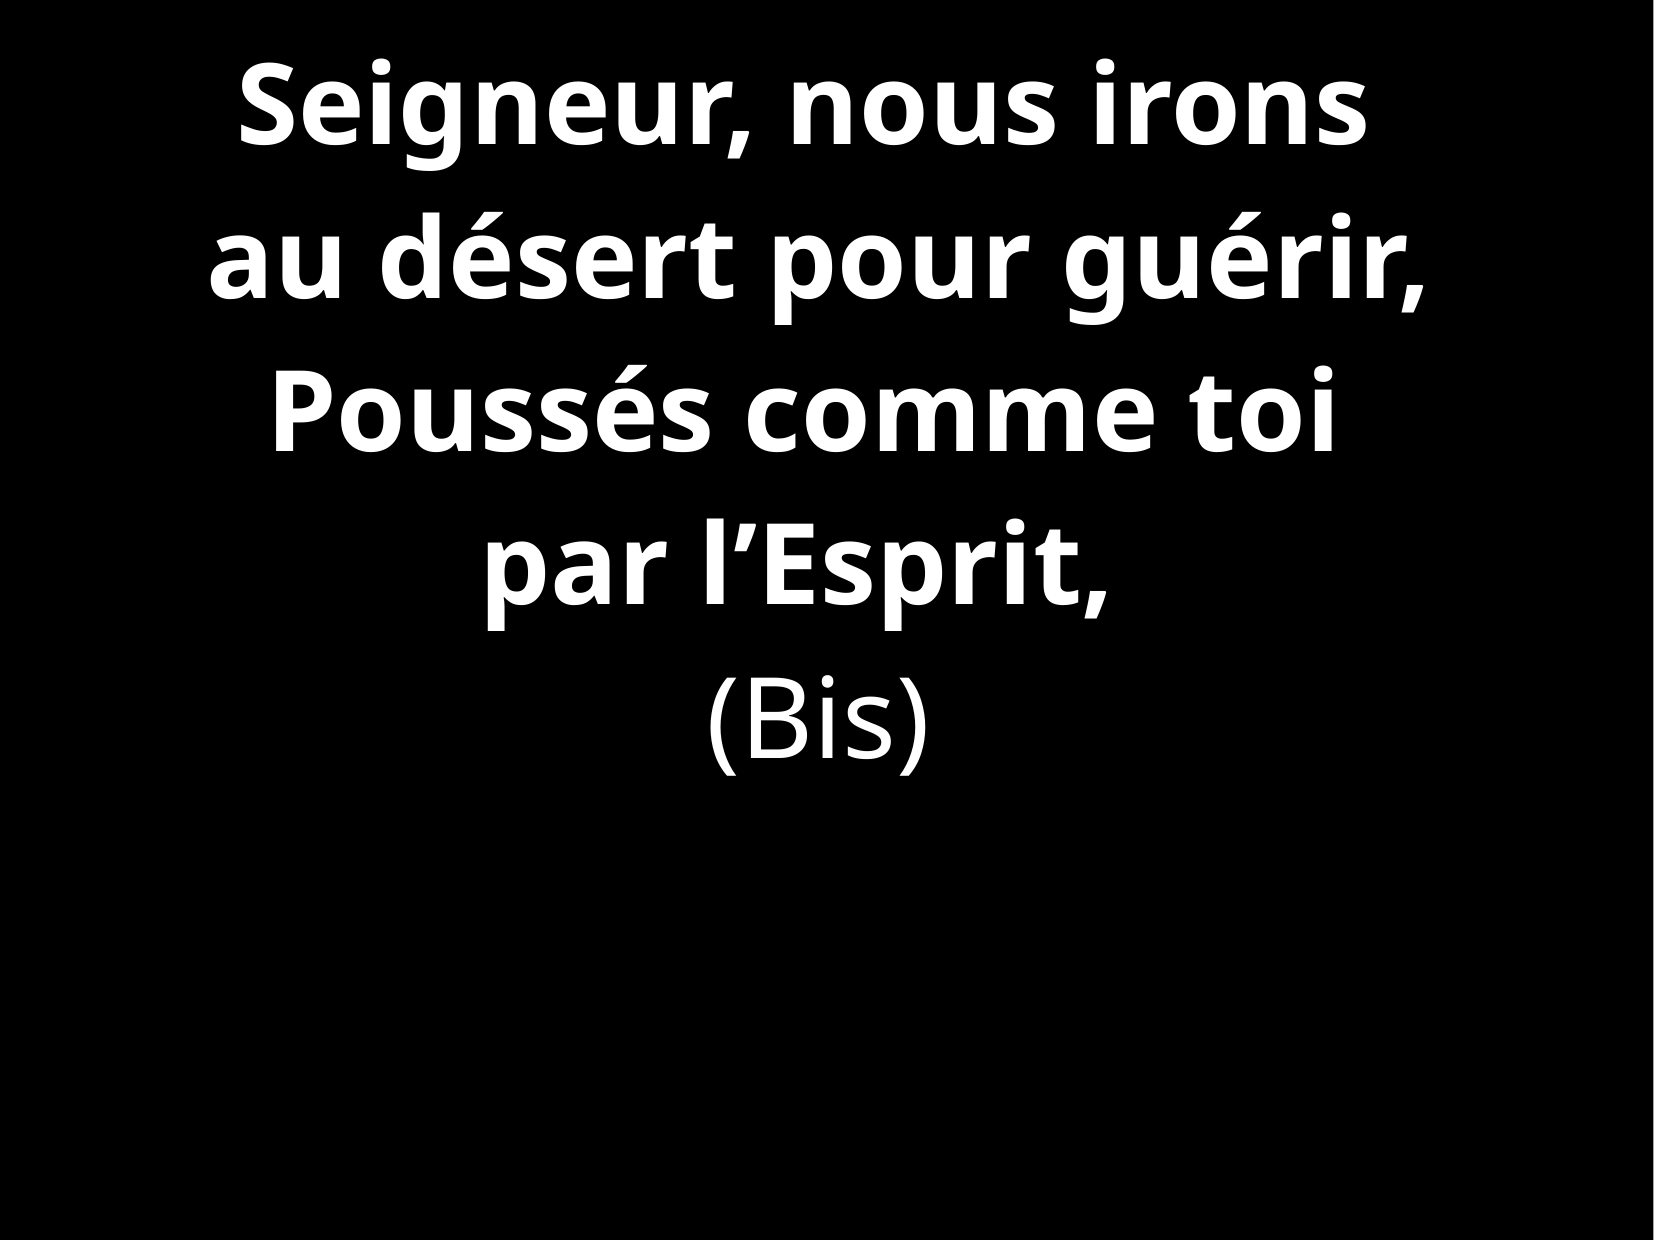

Seigneur, nous irons
au désert pour guérir,
Poussés comme toi
par l’Esprit,
(Bis)